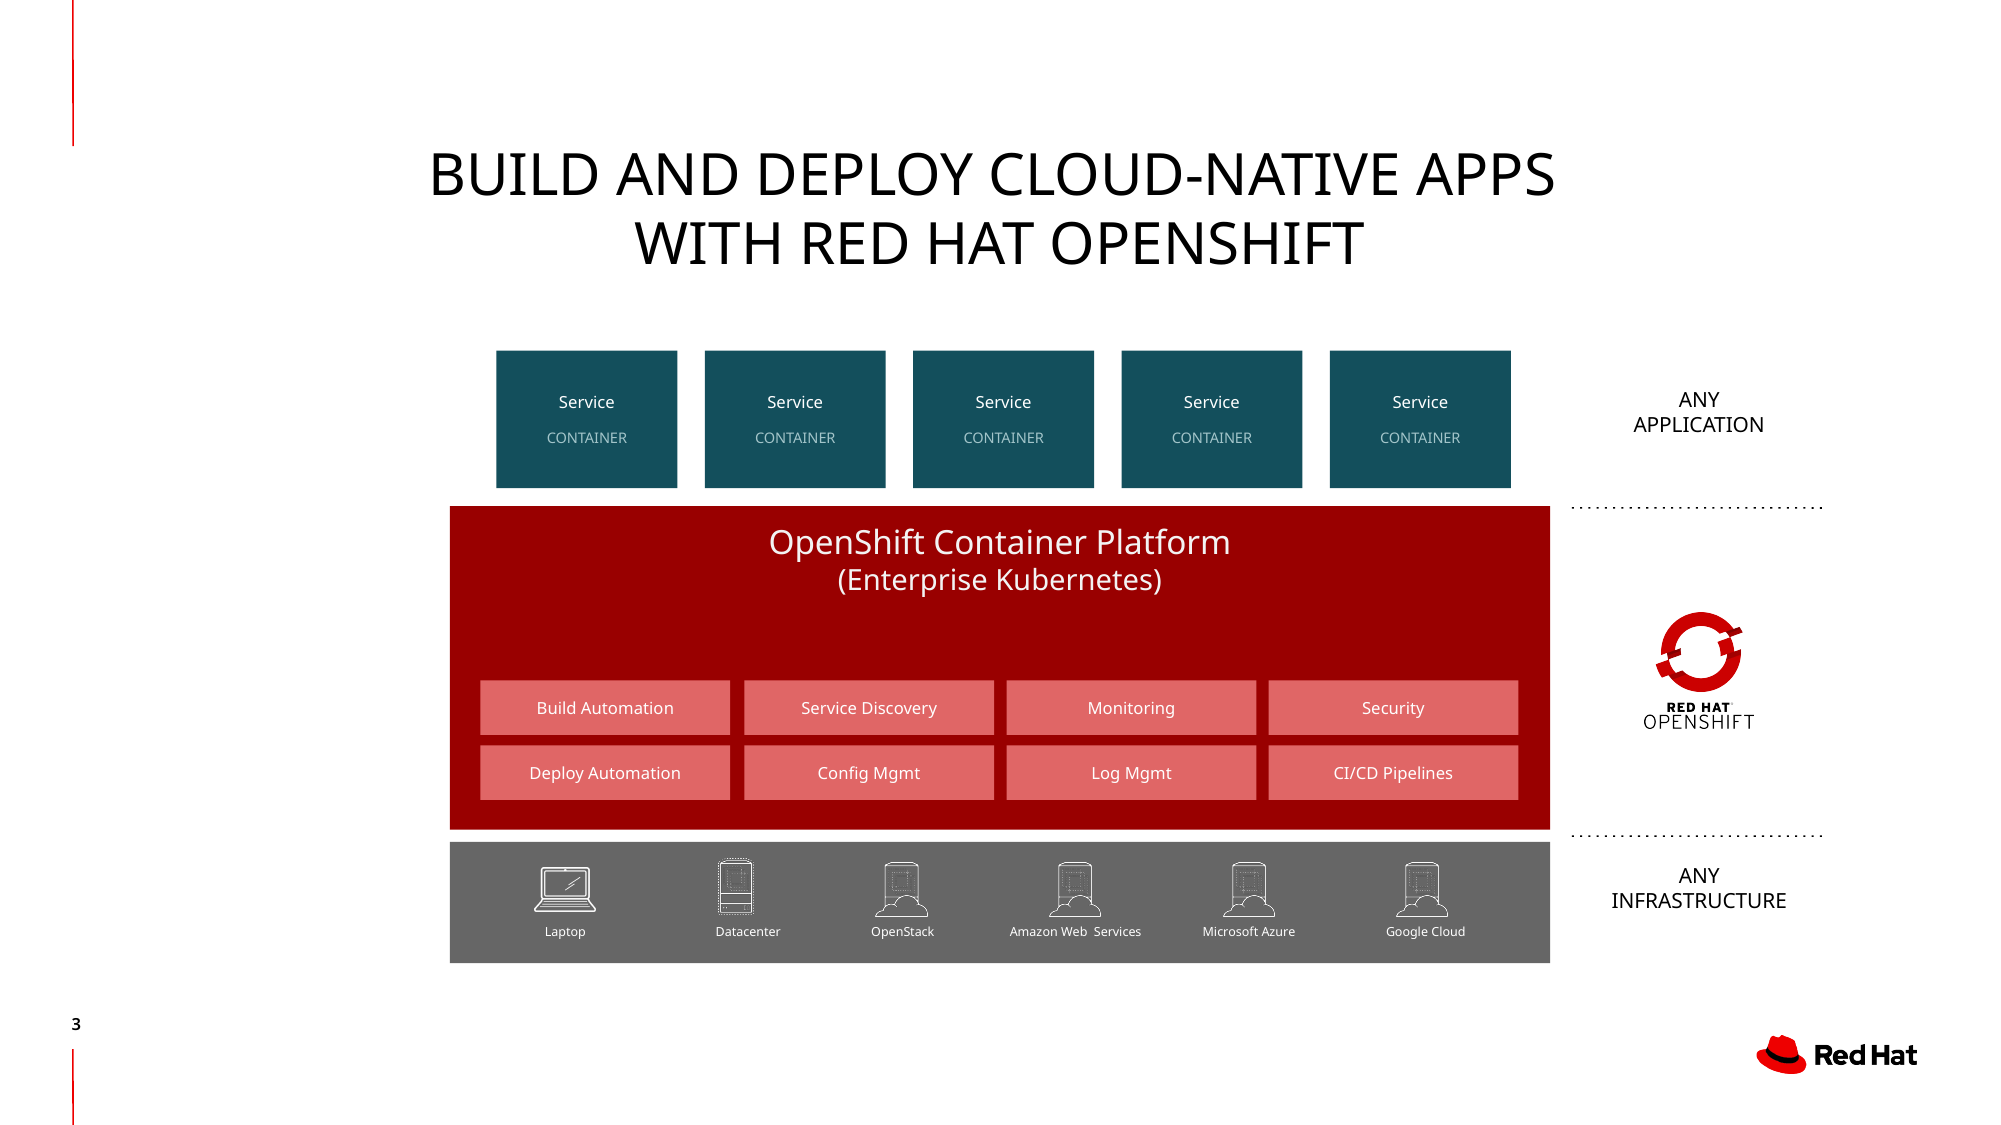

BUILD AND DEPLOY CLOUD-NATIVE APPS
WITH RED HAT OPENSHIFT
Service
CONTAINER
Service
CONTAINER
Service
CONTAINER
Service
CONTAINER
Service
CONTAINER
ANY
APPLICATION
OpenShift Container Platform
(Enterprise Kubernetes)
Build Automation
Service Discovery
Monitoring
Security
Deploy Automation
Config Mgmt
Log Mgmt
CI/CD Pipelines
Laptop
Datacenter
OpenStack
Amazon Web Services
Microsoft Azure
Google Cloud
ANY
INFRASTRUCTURE